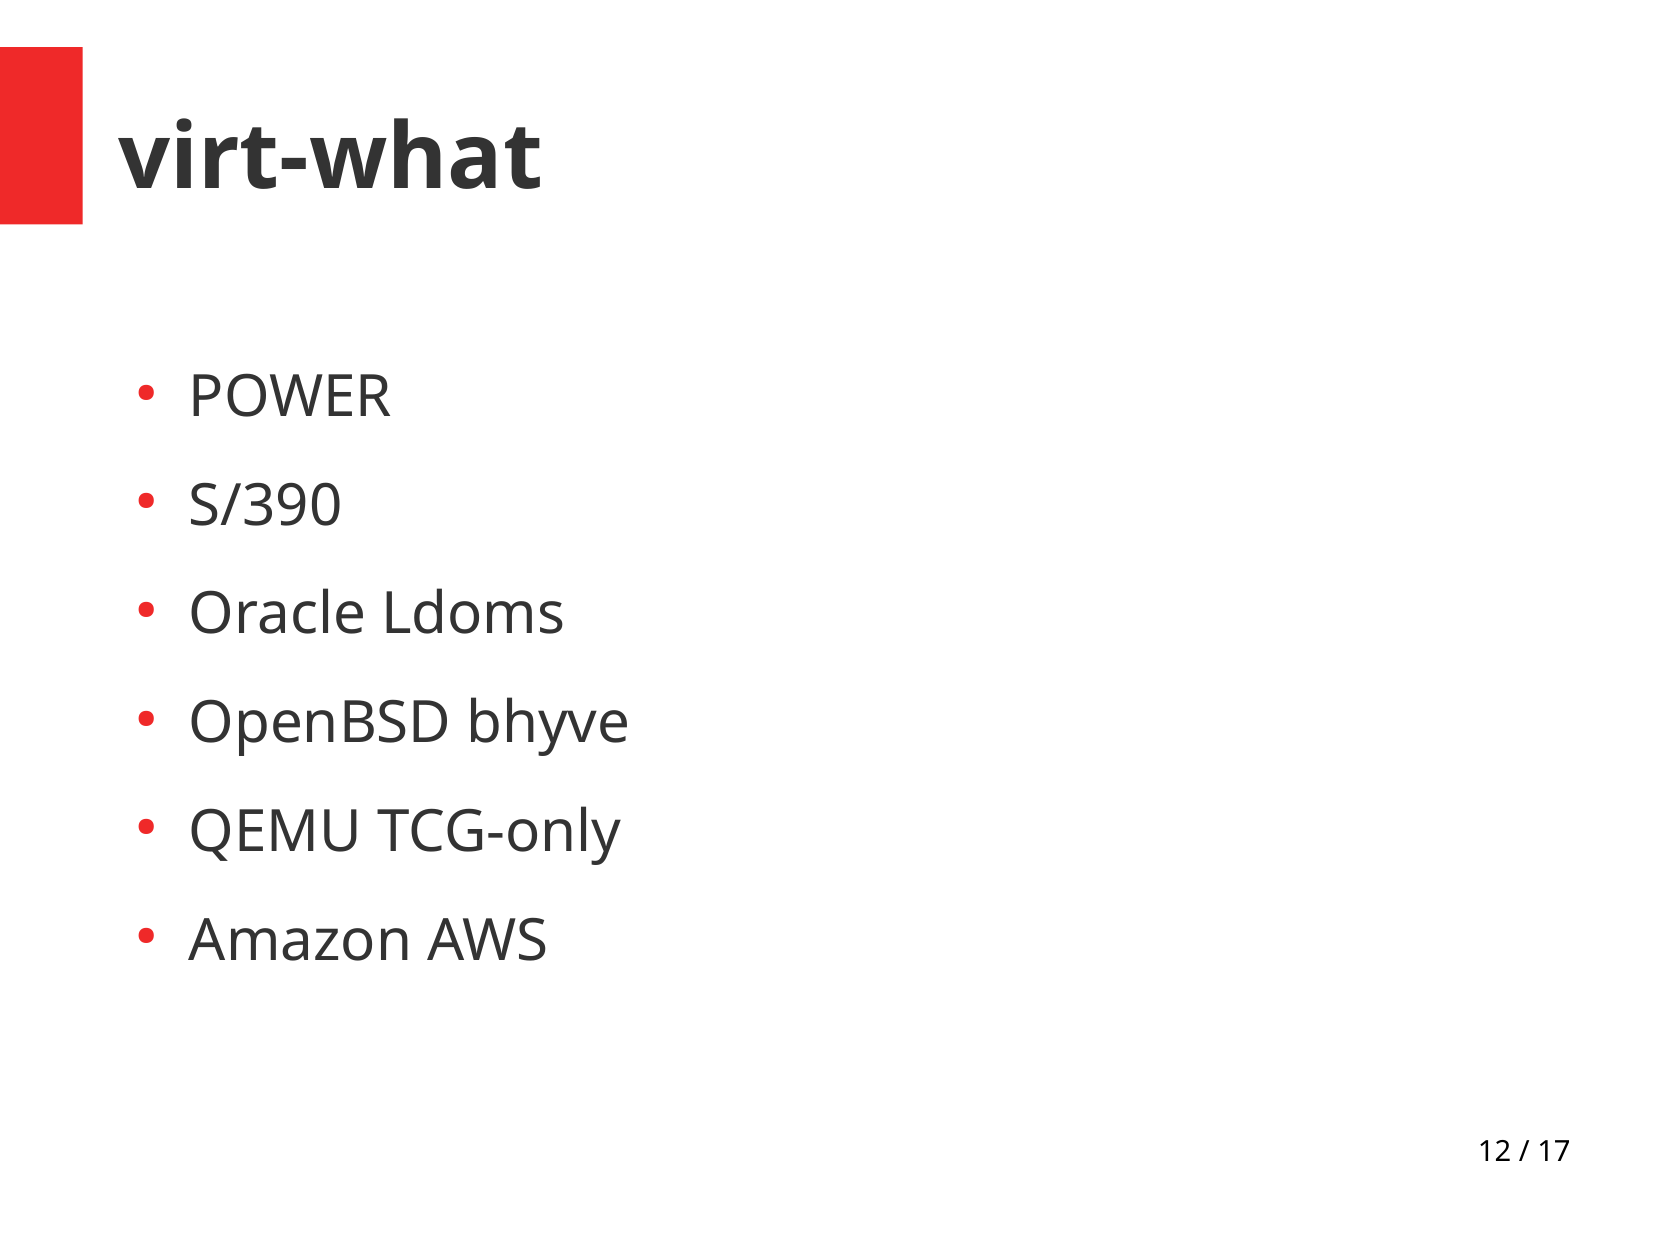

# virt-what
POWER
S/390
Oracle Ldoms
OpenBSD bhyve
QEMU TCG-only
Amazon AWS
12